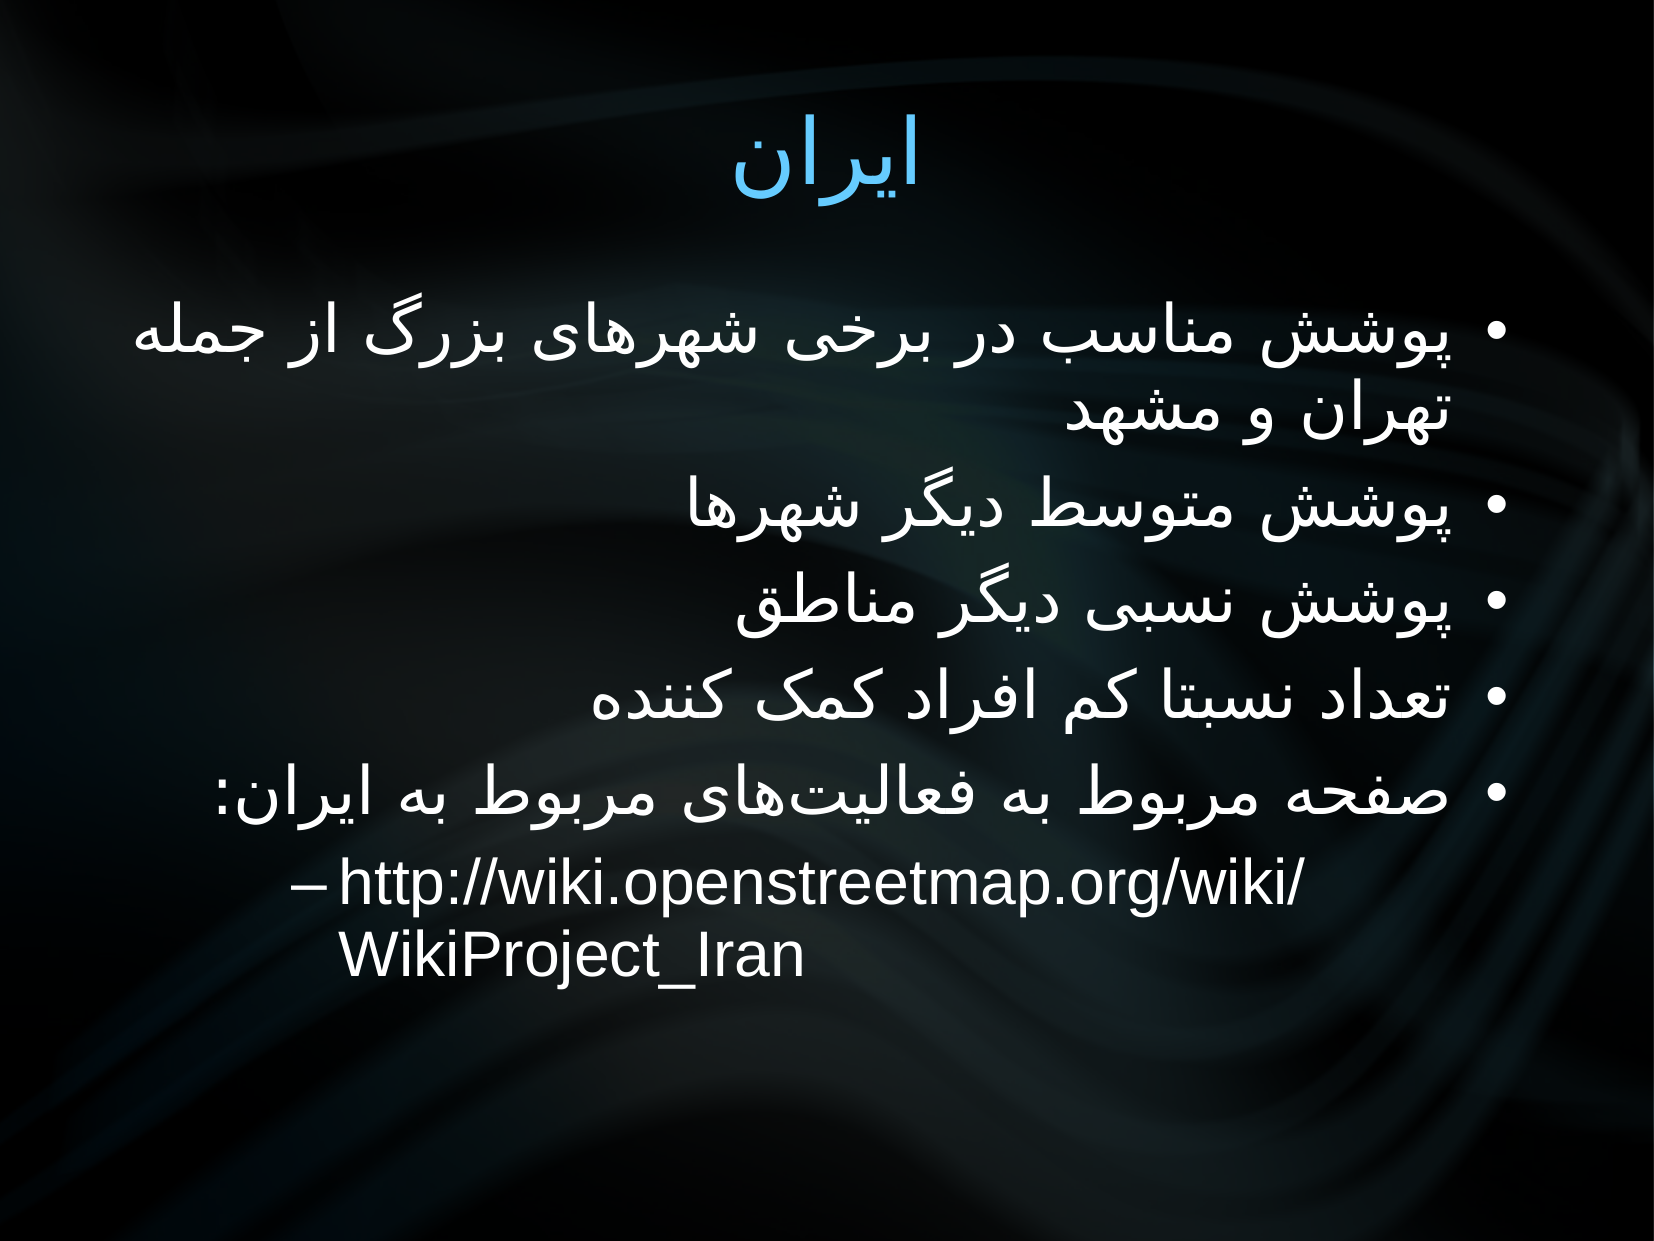

# ایران
پوشش مناسب در برخی شهرهای بزرگ از جمله تهران و مشهد
پوشش متوسط دیگر شهرها
پوشش نسبی دیگر مناطق
تعداد نسبتا کم افراد کمک کننده
صفحه مربوط به فعالیت‌های مربوط به ایران:
http://wiki.openstreetmap.org/wiki/WikiProject_Iran